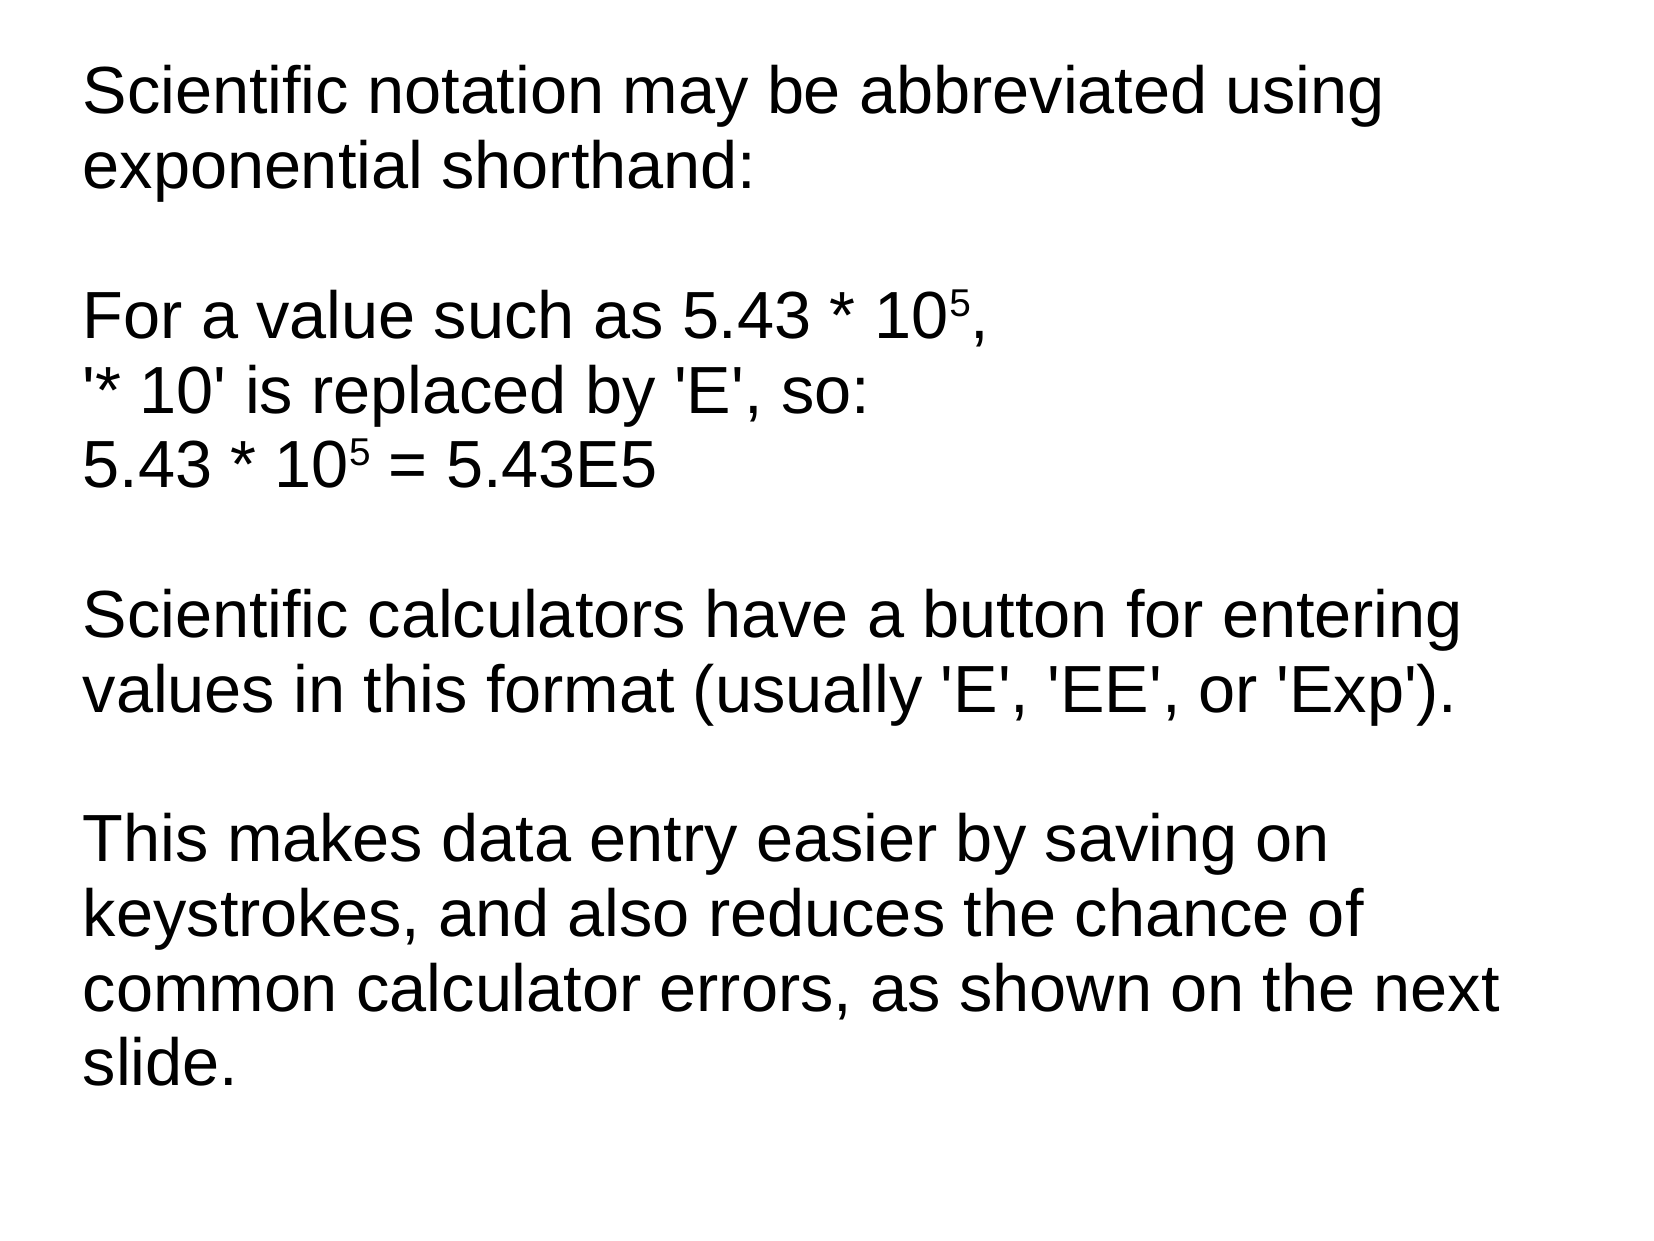

# Scientific notation may be abbreviated using exponential shorthand:
For a value such as 5.43 * 105,
'* 10' is replaced by 'E', so:
5.43 * 105 = 5.43E5
Scientific calculators have a button for entering values in this format (usually 'E', 'EE', or 'Exp').
This makes data entry easier by saving on keystrokes, and also reduces the chance of common calculator errors, as shown on the next slide.